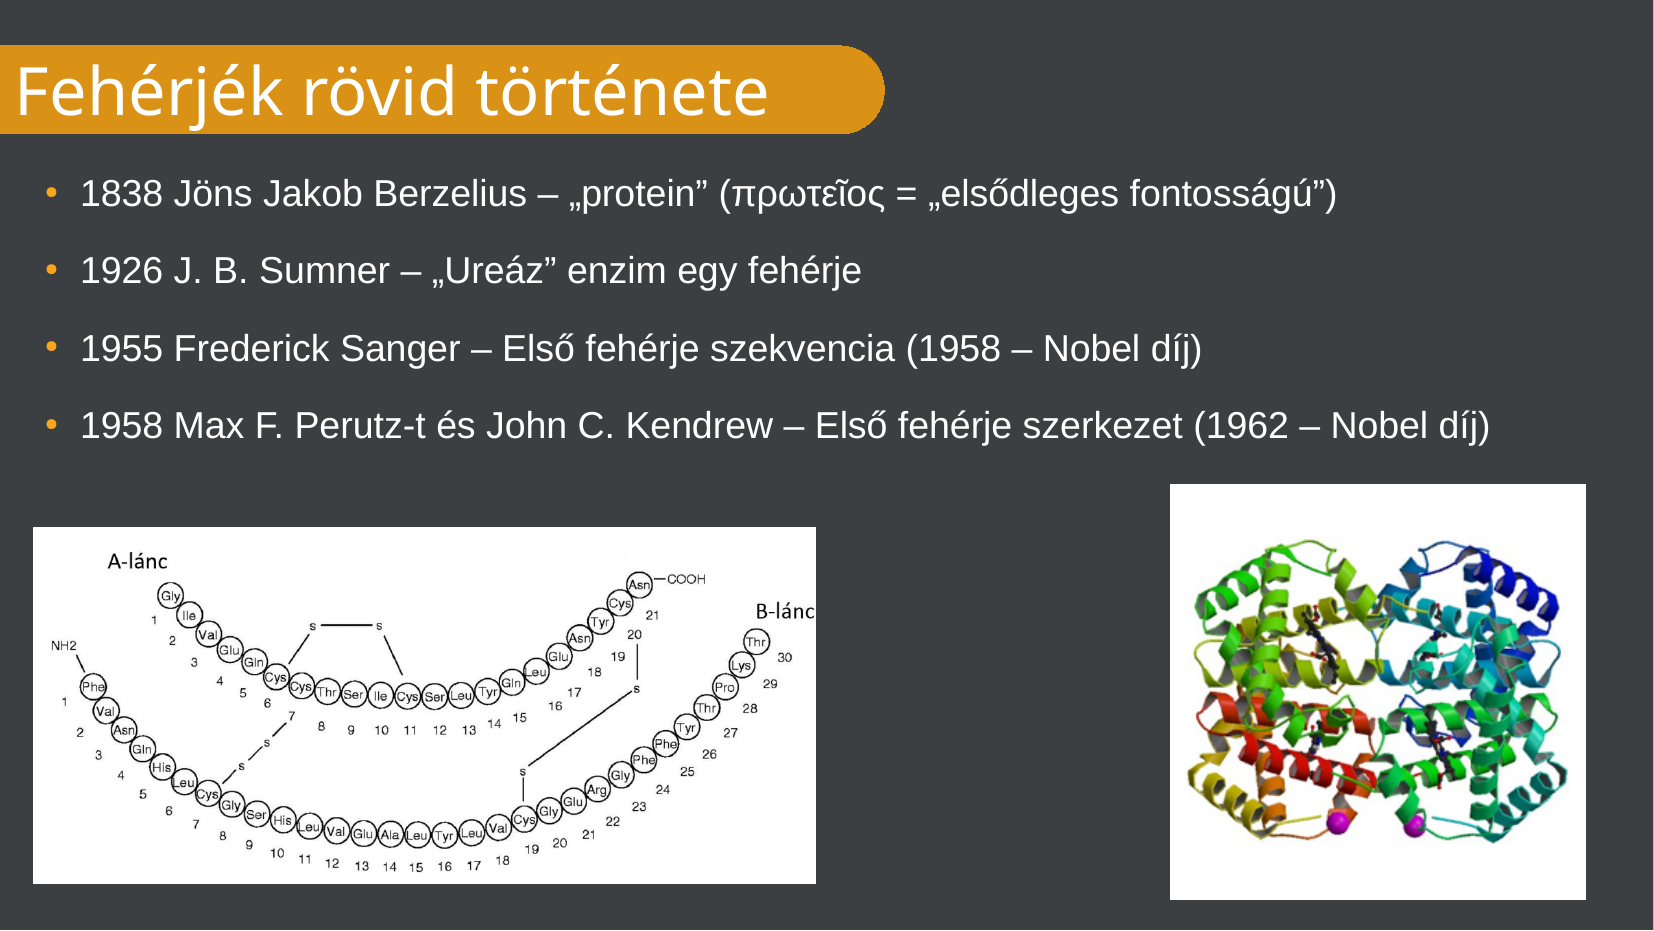

Fehérjék rövid története
1838 Jöns Jakob Berzelius – „protein” (πρωτεῖος = „elsődleges fontosságú”)
1926 J. B. Sumner – „Ureáz” enzim egy fehérje
1955 Frederick Sanger – Első fehérje szekvencia (1958 – Nobel díj)
1958 Max F. Perutz-t és John C. Kendrew – Első fehérje szerkezet (1962 – Nobel díj)